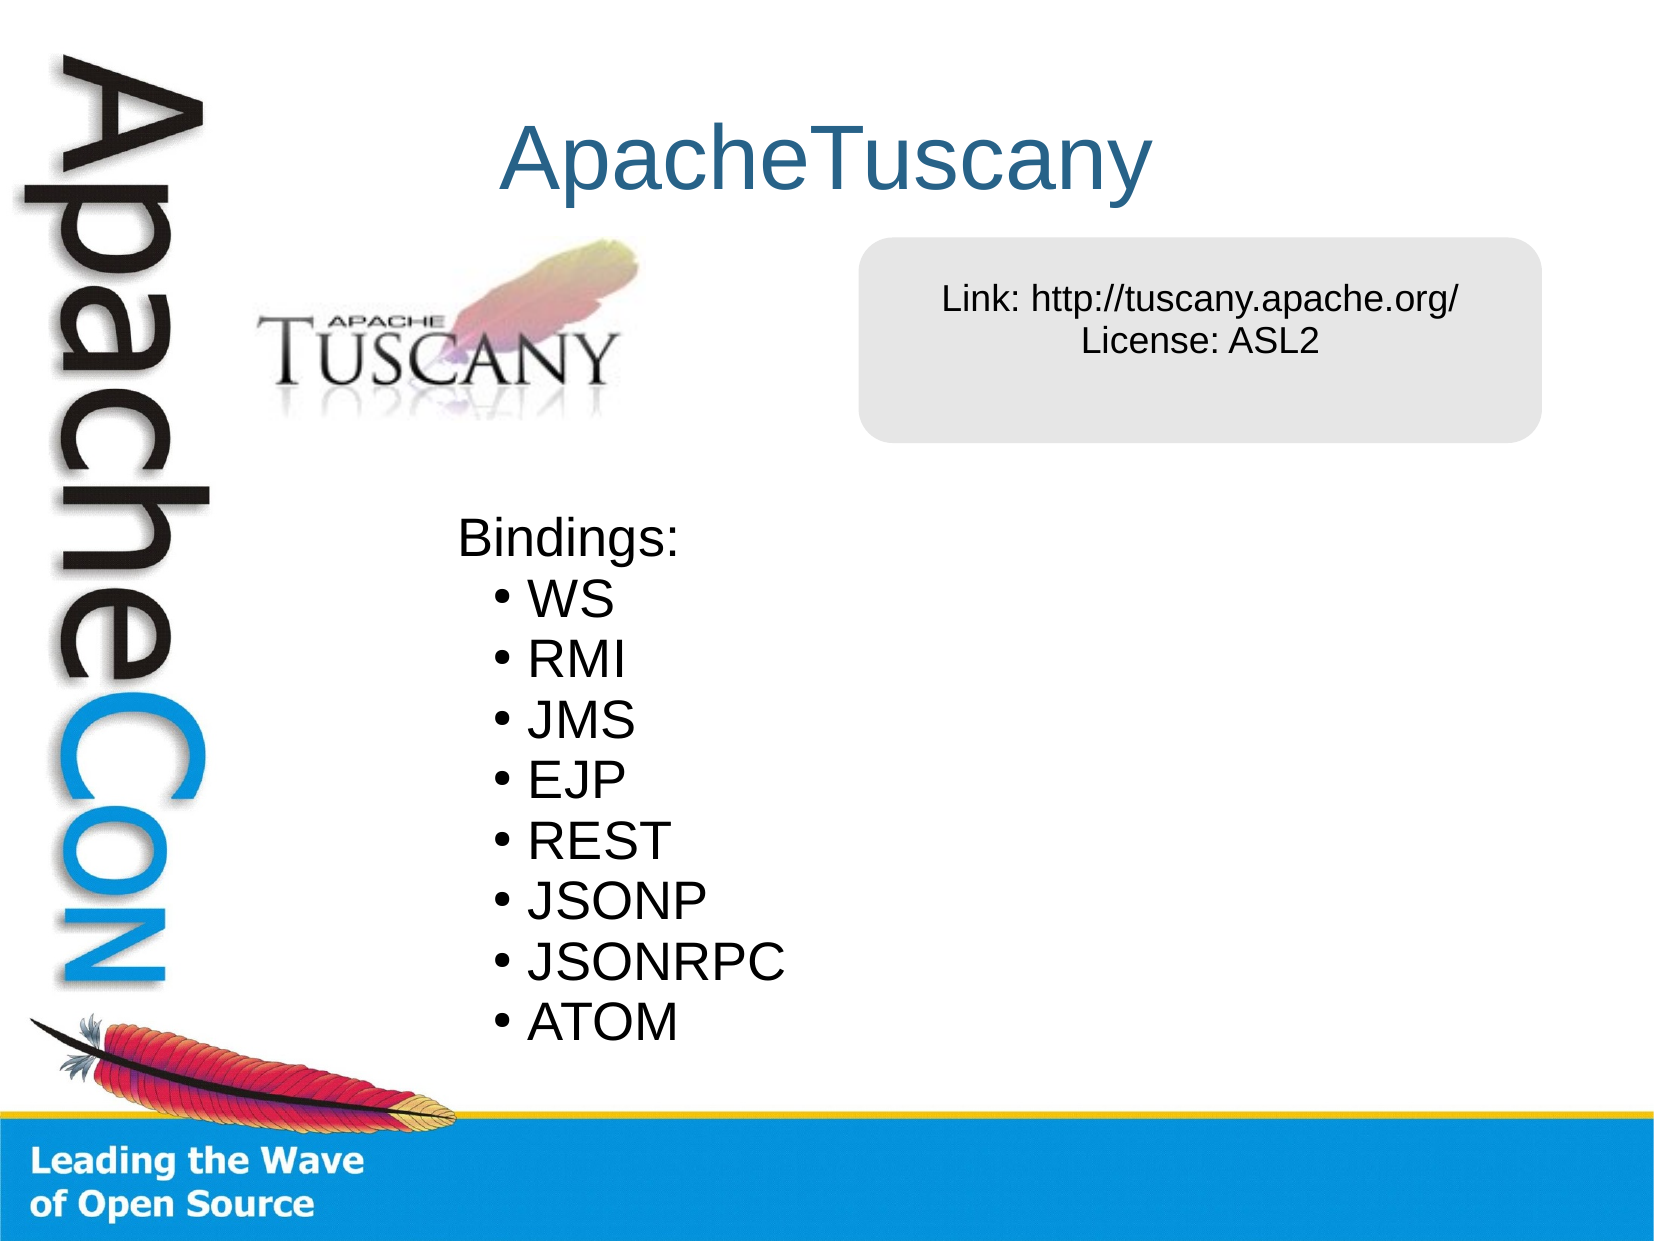

# ApacheTuscany
Link: http://tuscany.apache.org/
License: ASL2
Bindings:
WS
RMI
JMS
EJP
REST
JSONP
JSONRPC
ATOM